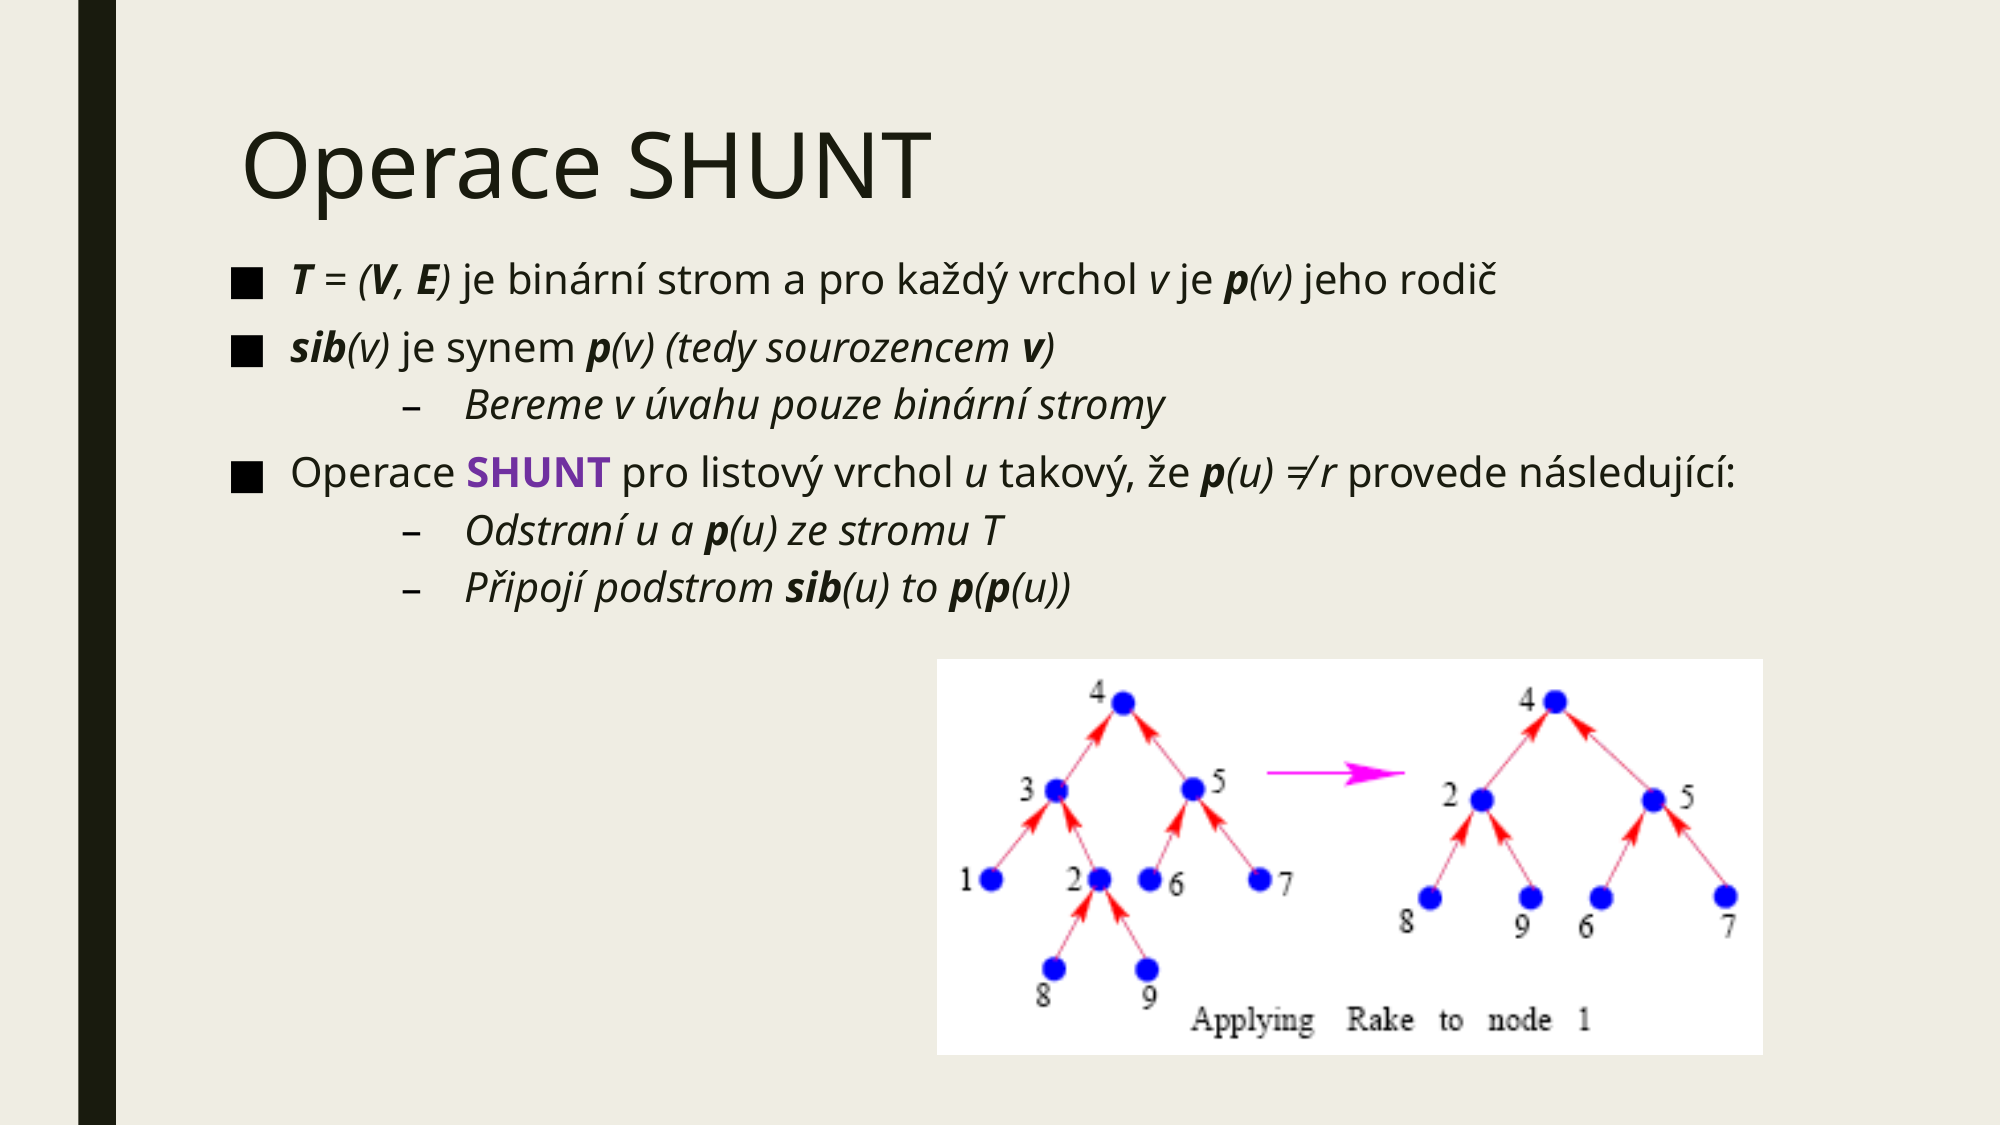

# Operace SHUNT
T = (V, E) je binární strom a pro každý vrchol v je p(v) jeho rodič
sib(v) je synem p(v) (tedy sourozencem v)
Bereme v úvahu pouze binární stromy
Operace SHUNT pro listový vrchol u takový, že p(u) ≠ r provede následující:
Odstraní u a p(u) ze stromu T
Připojí podstrom sib(u) to p(p(u))